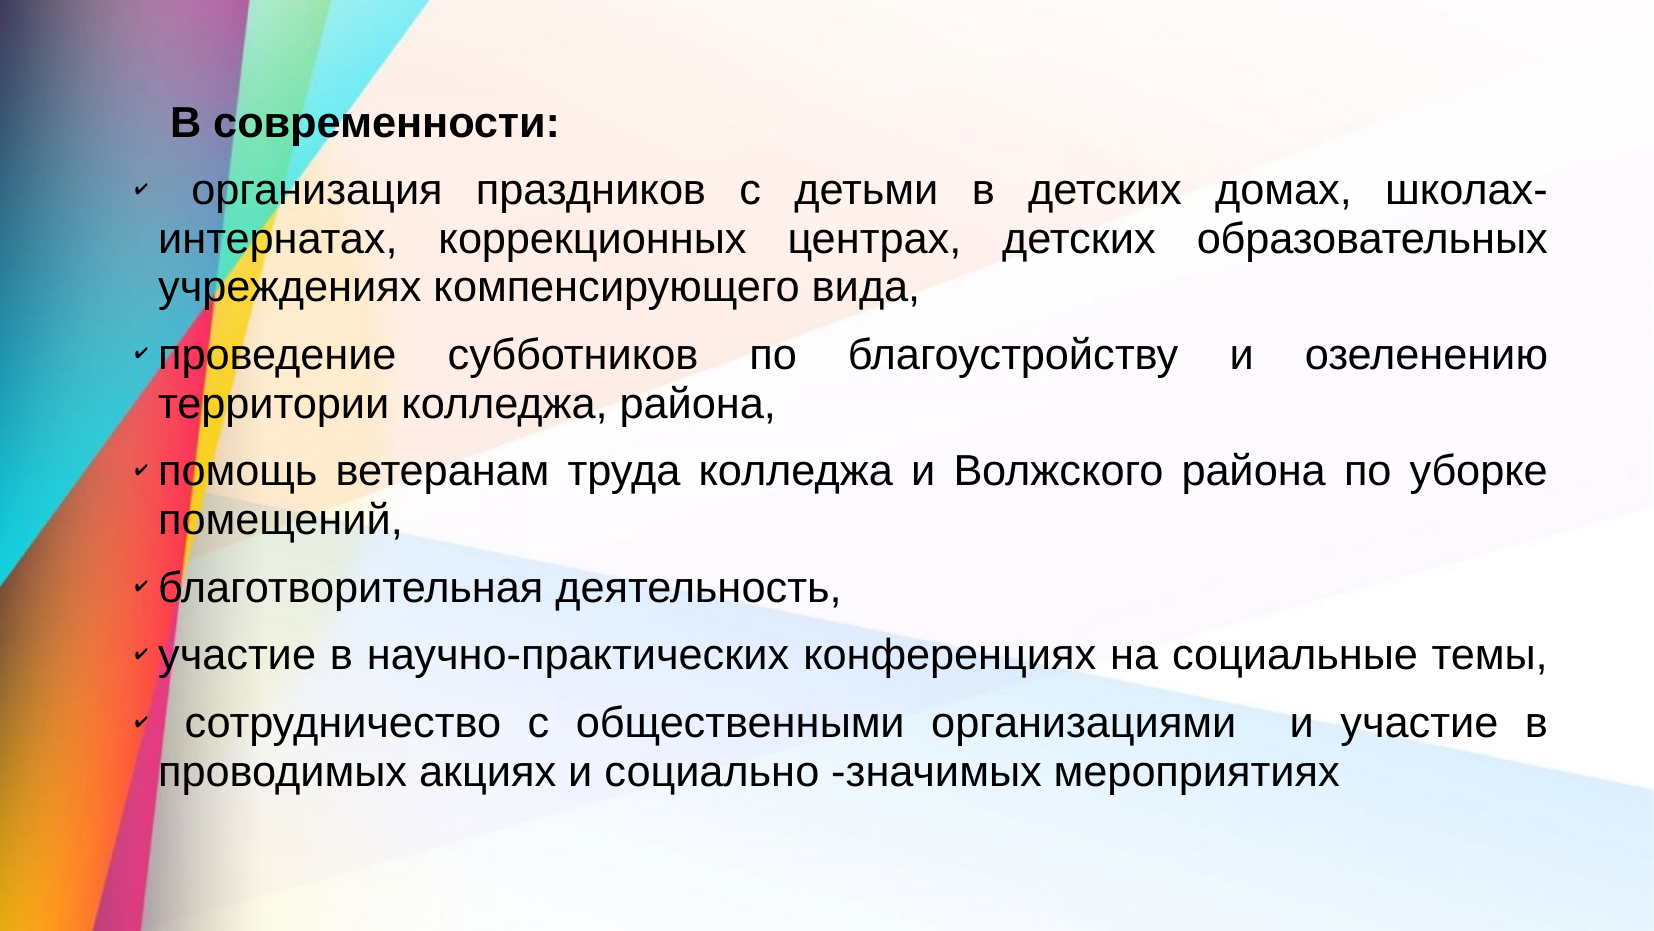

# В современности:
 организация праздников с детьми в детских домах, школах-интернатах, коррекционных центрах, детских образовательных учреждениях компенсирующего вида,
проведение субботников по благоустройству и озеленению территории колледжа, района,
помощь ветеранам труда колледжа и Волжского района по уборке помещений,
благотворительная деятельность,
участие в научно-практических конференциях на социальные темы,
 сотрудничество с общественными организациями и участие в проводимых акциях и социально -значимых мероприятиях